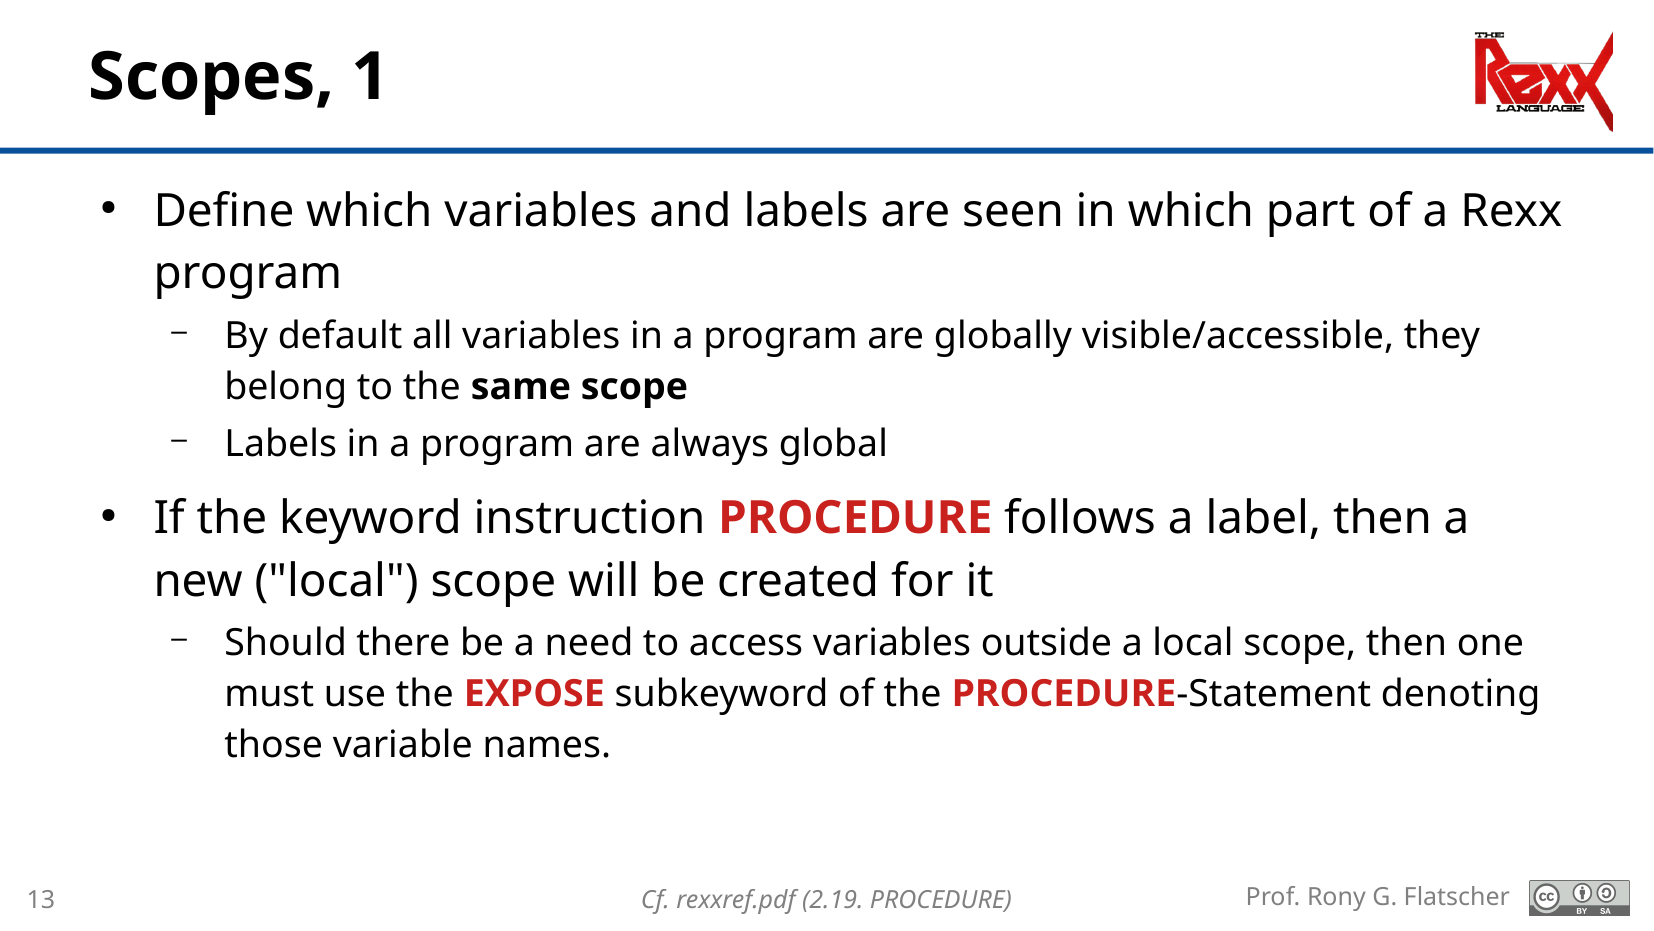

# Scopes, 1
Define which variables and labels are seen in which part of a Rexx program
By default all variables in a program are globally visible/accessible, they belong to the same scope
Labels in a program are always global
If the keyword instruction PROCEDURE follows a label, then a new ("local") scope will be created for it
Should there be a need to access variables outside a local scope, then one must use the EXPOSE subkeyword of the PROCEDURE-Statement denoting those variable names.
Cf. rexxref.pdf (2.19. PROCEDURE)